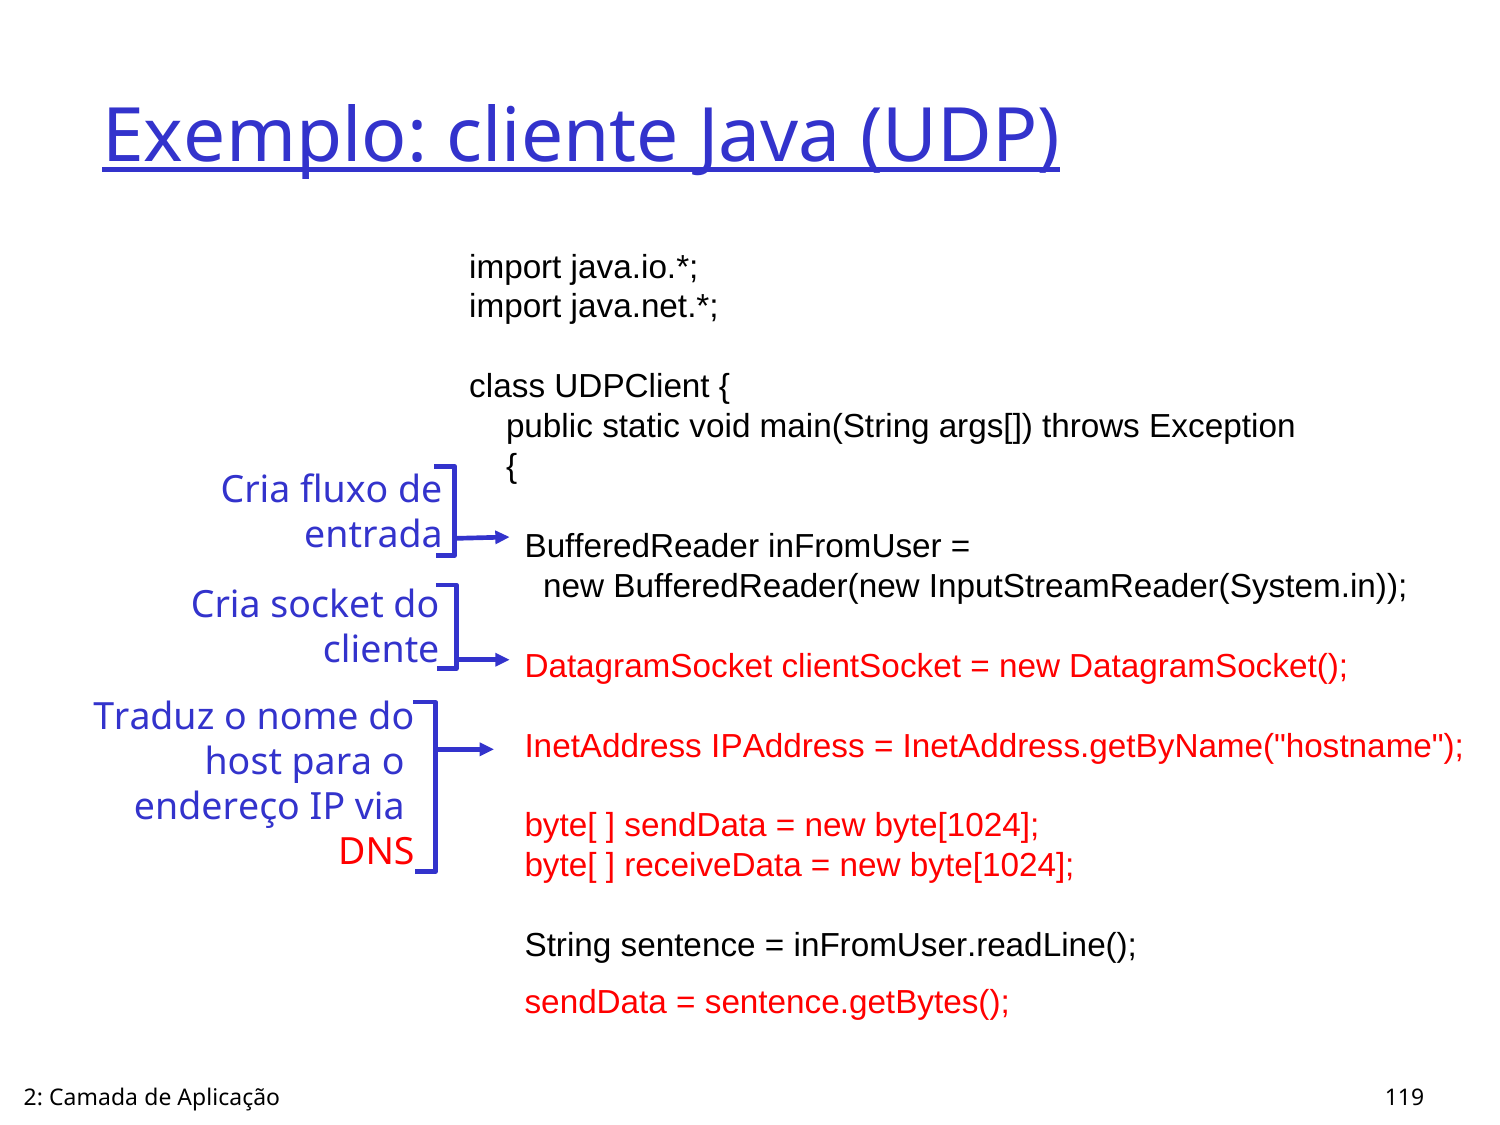

# Exemplo: cliente Java (UDP)
import java.io.*;
import java.net.*;
class UDPClient {
 public static void main(String args[]) throws Exception
 {
 BufferedReader inFromUser =
 new BufferedReader(new InputStreamReader(System.in));
 DatagramSocket clientSocket = new DatagramSocket();
 InetAddress IPAddress = InetAddress.getByName("hostname");
 byte[ ] sendData = new byte[1024];
 byte[ ] receiveData = new byte[1024];
 String sentence = inFromUser.readLine();
 sendData = sentence.getBytes();
Cria fluxo de
entrada
Cria socket do
cliente
Traduz o nome do
host para o
endereço IP via
DNS
119